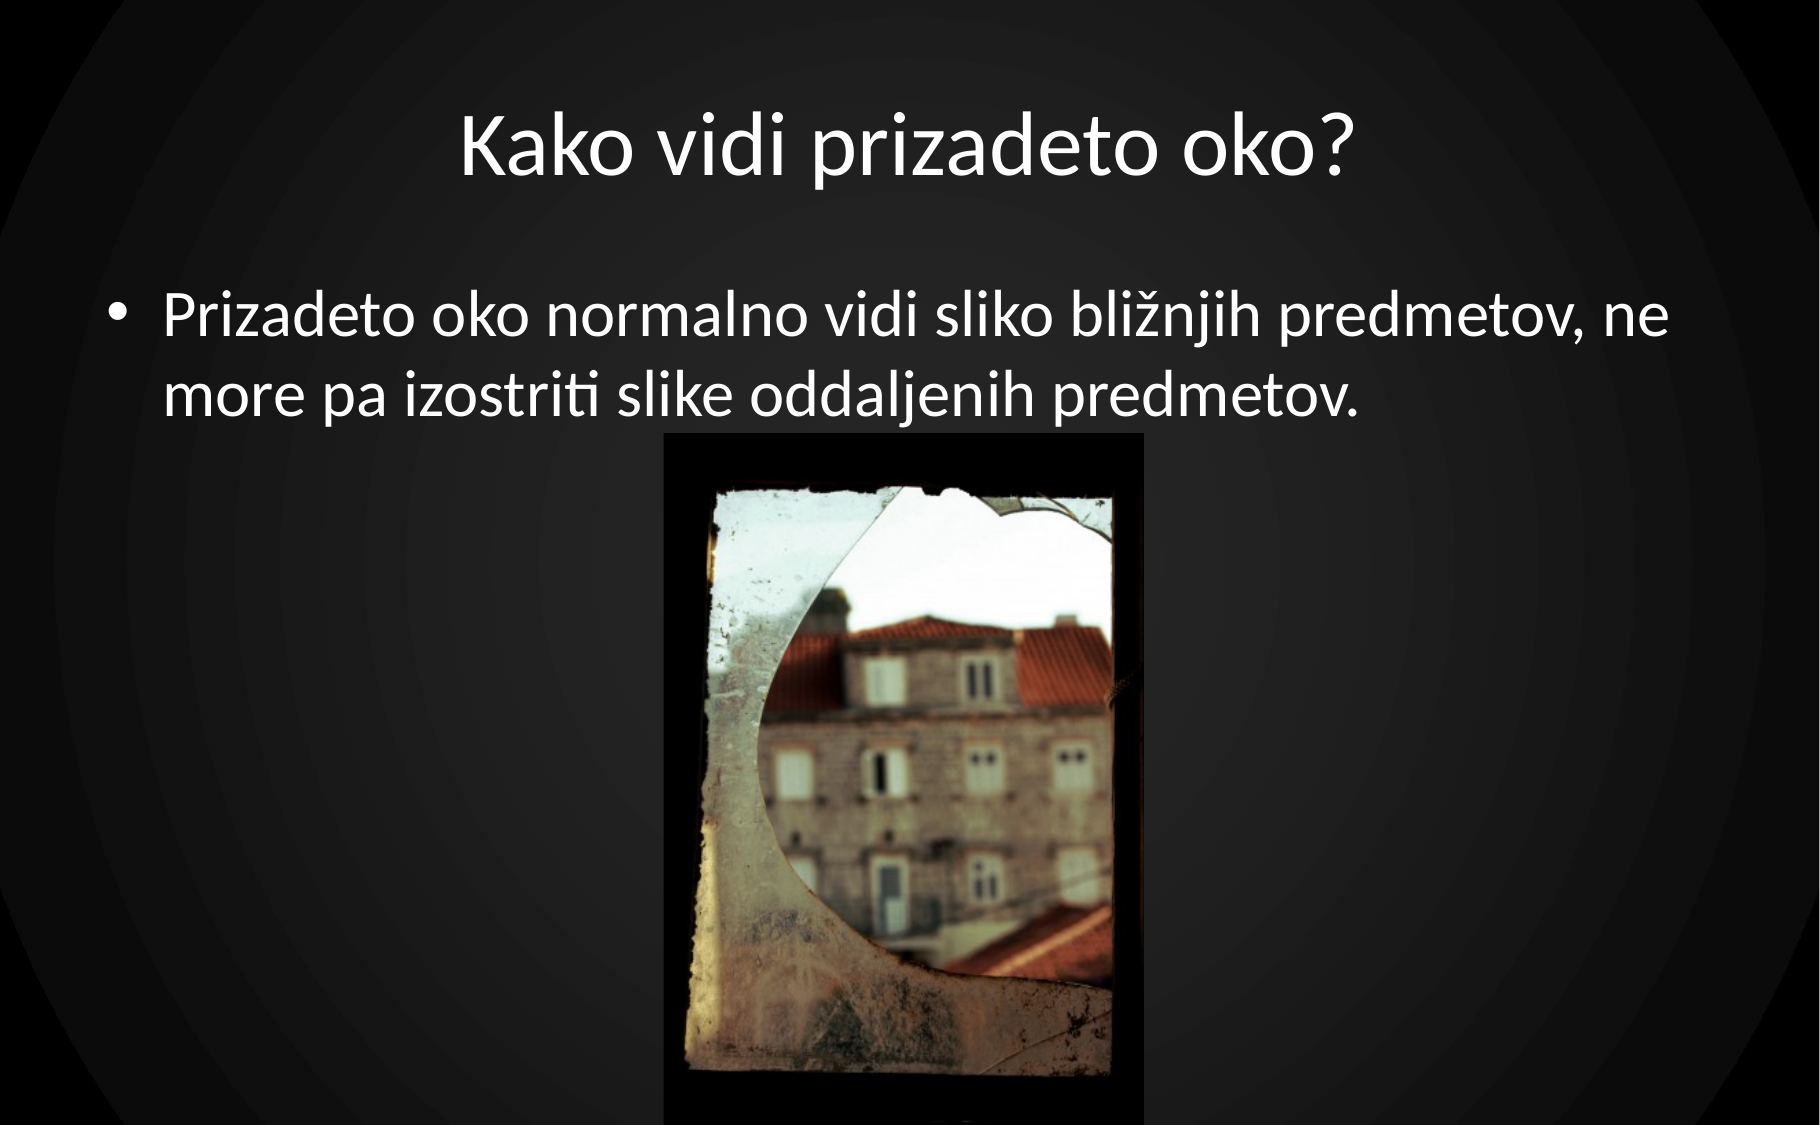

# Kako vidi prizadeto oko?
Prizadeto oko normalno vidi sliko bližnjih predmetov, ne more pa izostriti slike oddaljenih predmetov.